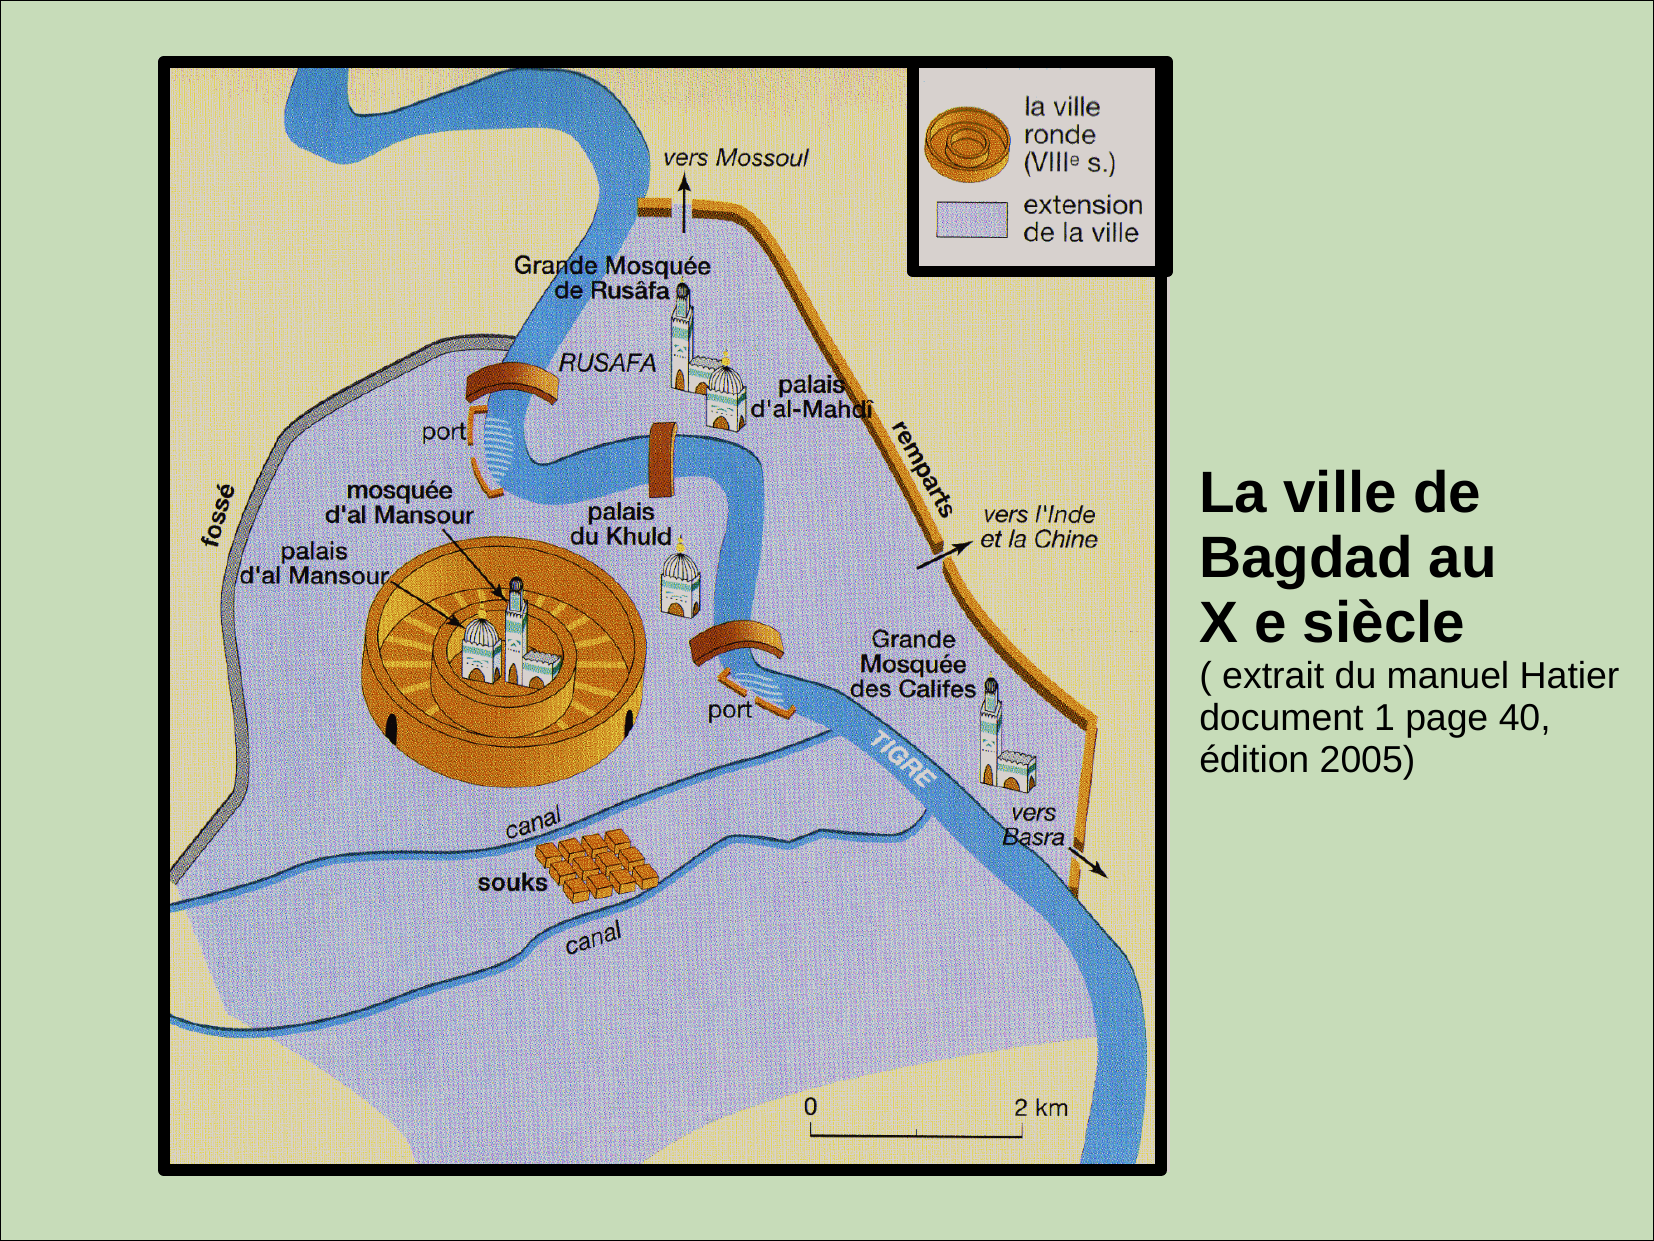

La ville de Bagdad au
X e siècle
( extrait du manuel Hatier document 1 page 40, édition 2005)